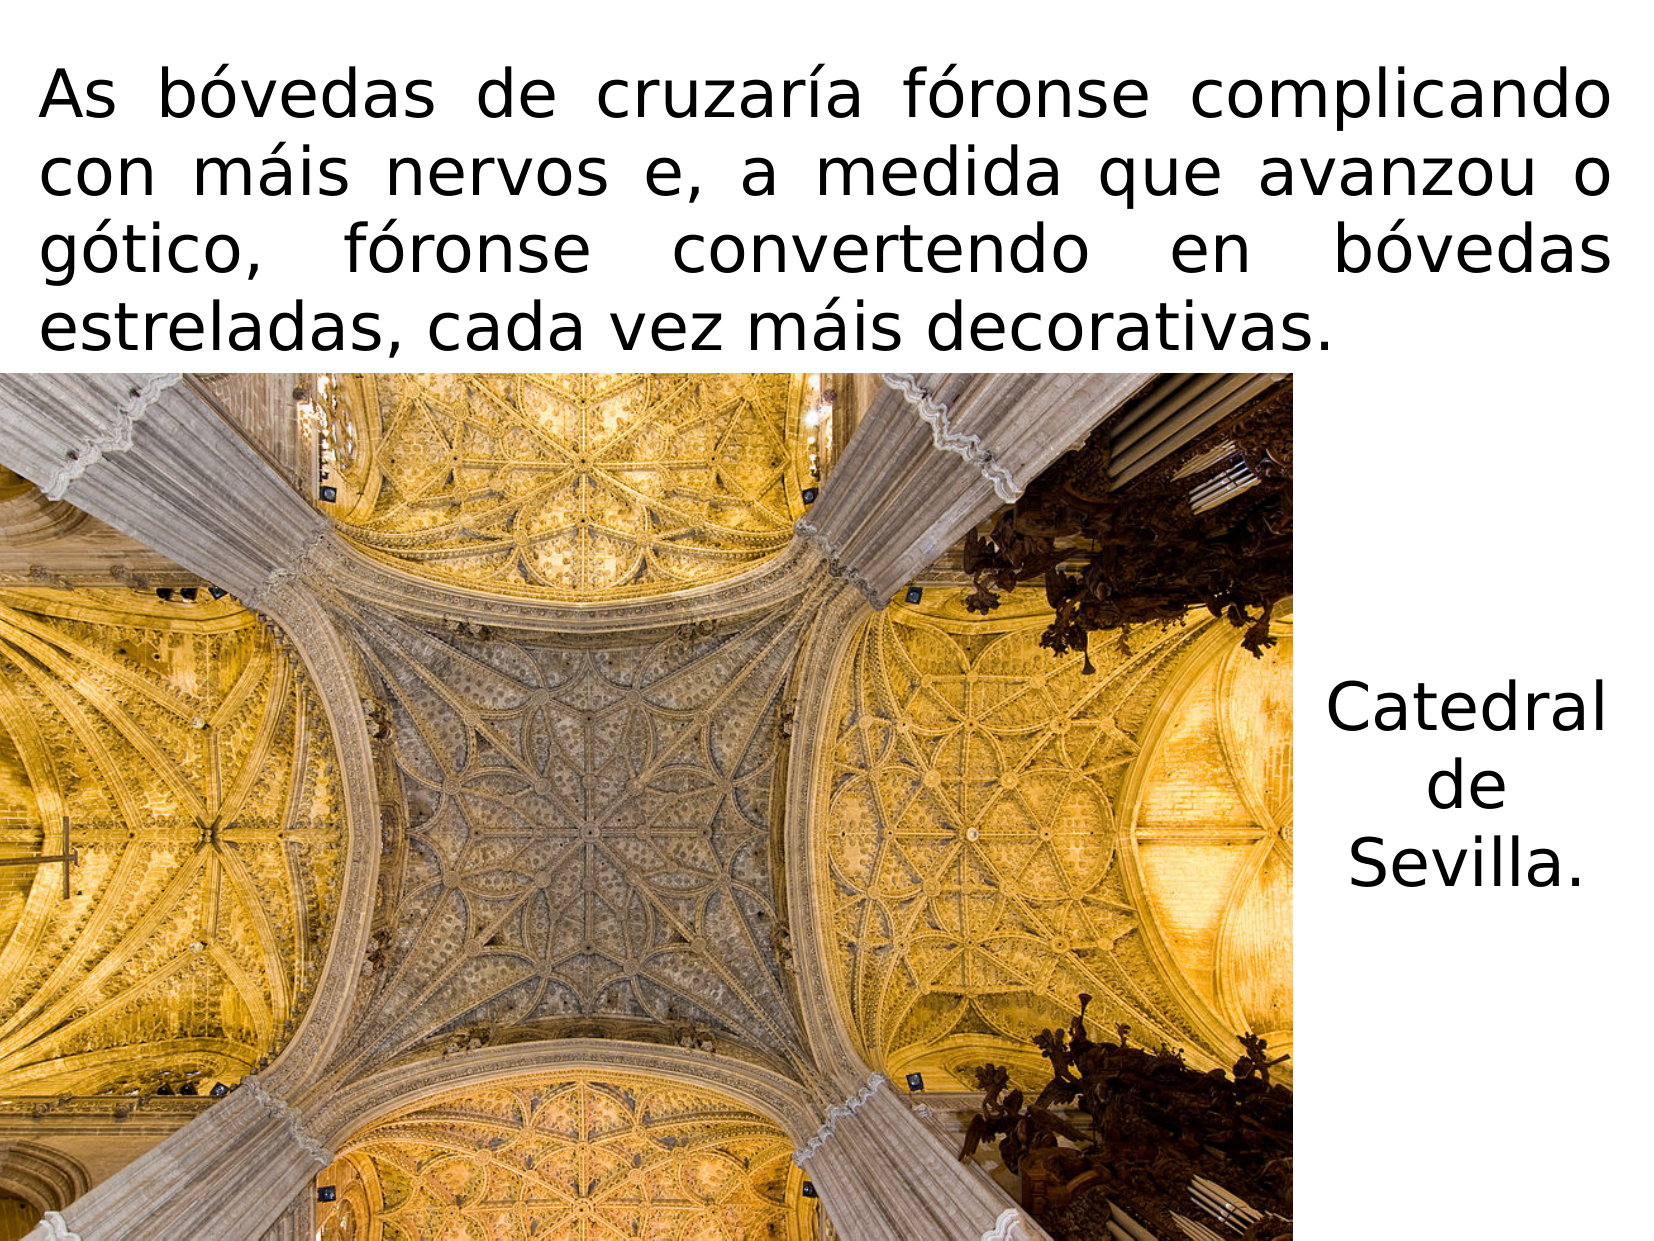

As bóvedas de cruzaría fóronse complicando con máis nervos e, a medida que avanzou o gótico, fóronse convertendo en bóvedas estreladas, cada vez máis decorativas.
Catedral de Sevilla.